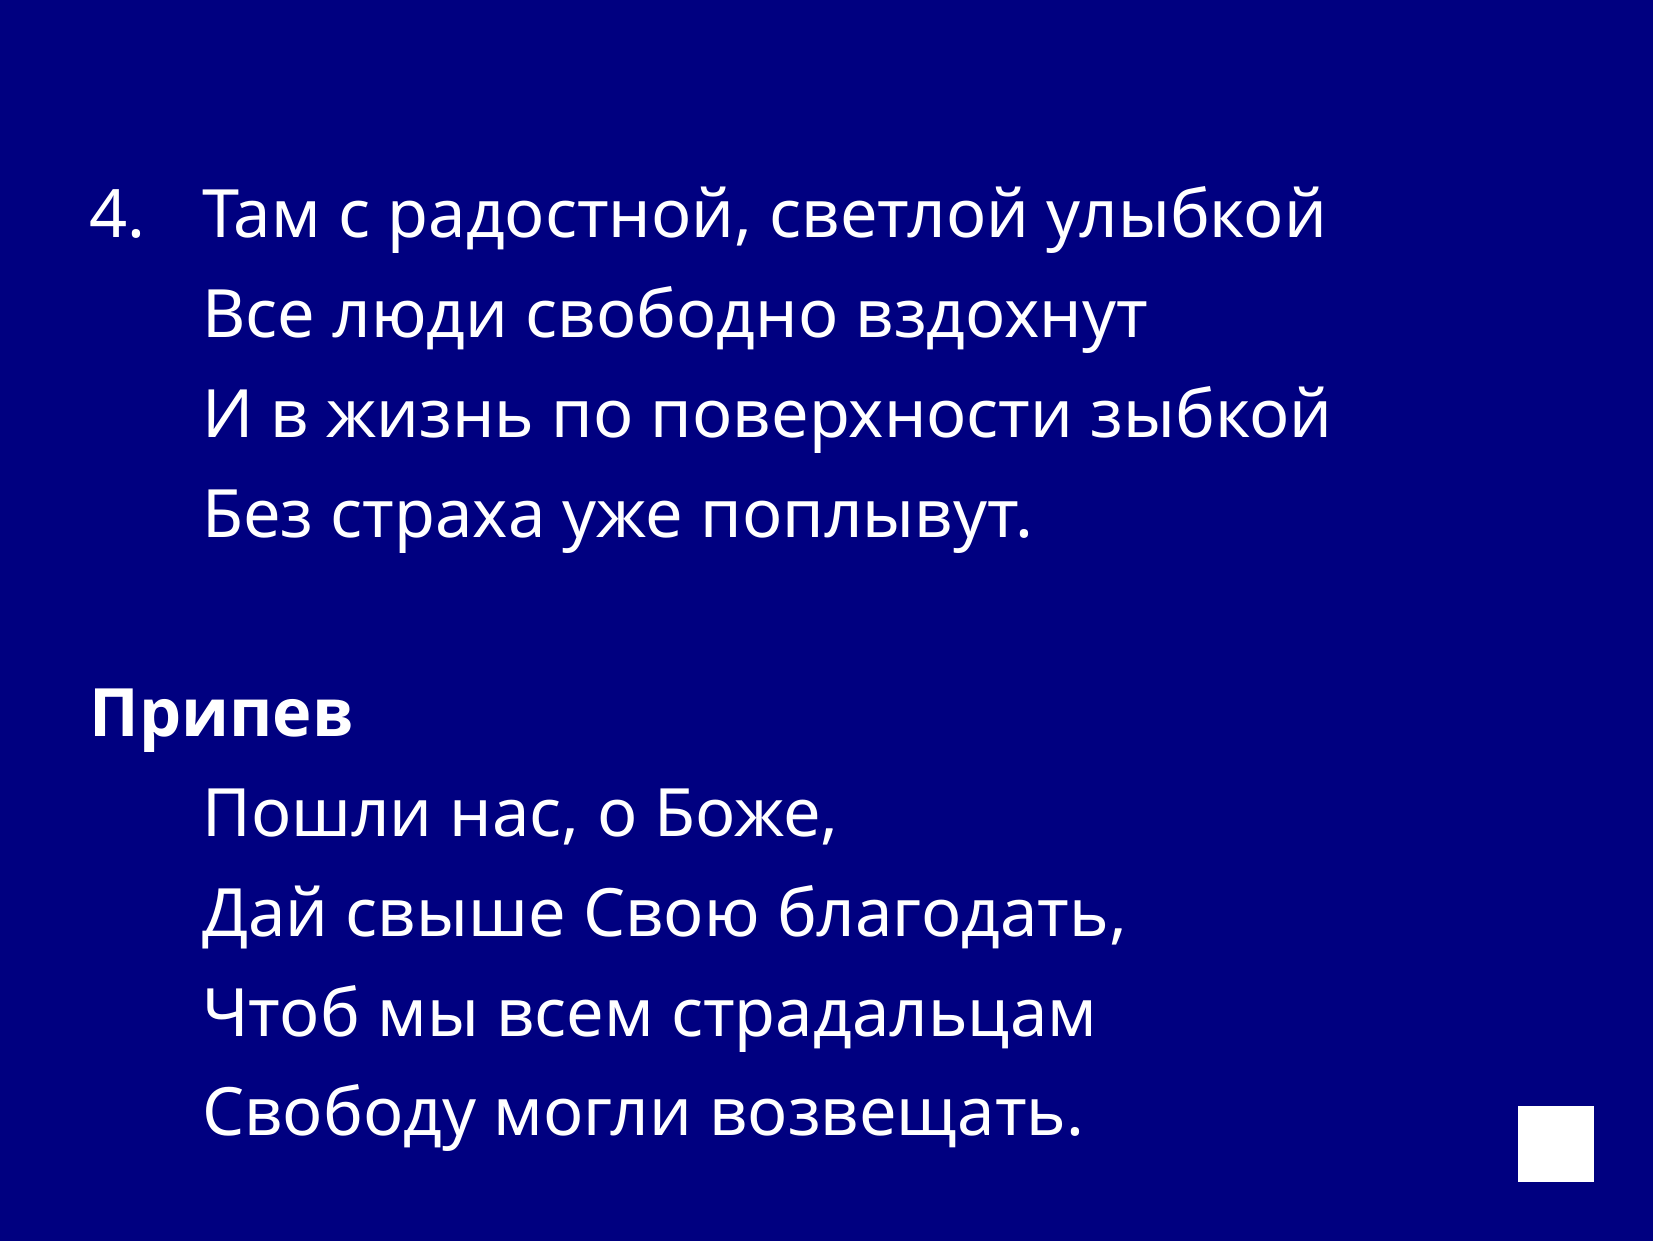

4.	Там с радостной, светлой улыбкой
	Все люди свободно вздохнут
	И в жизнь по поверхности зыбкой
	Без страха уже поплывут.
Припев
	Пошли нас, о Боже,
	Дай свыше Свою благодать,
	Чтоб мы всем страдальцам
	Свободу могли возвещать.